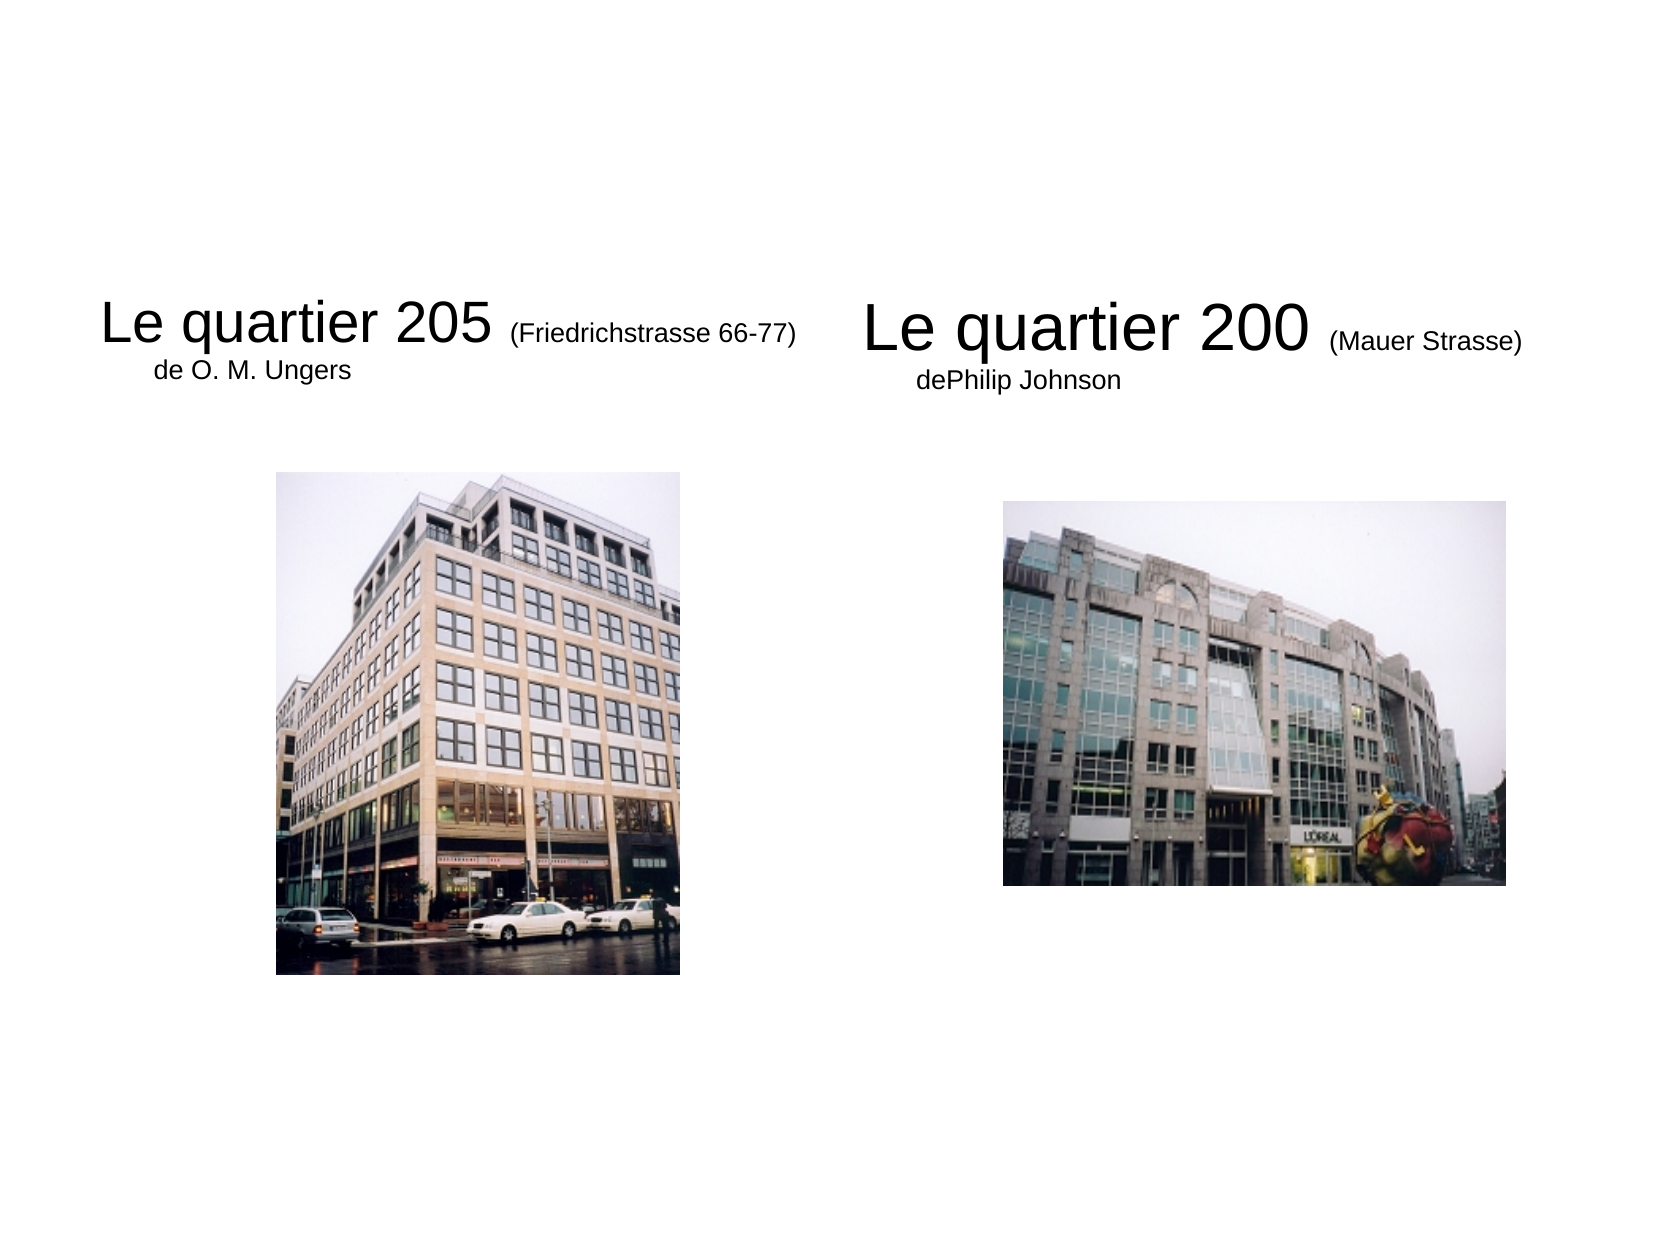

#
Le quartier 205 (Friedrichstrasse 66-77) de O. M. Ungers
Le quartier 200 (Mauer Strasse) dePhilip Johnson